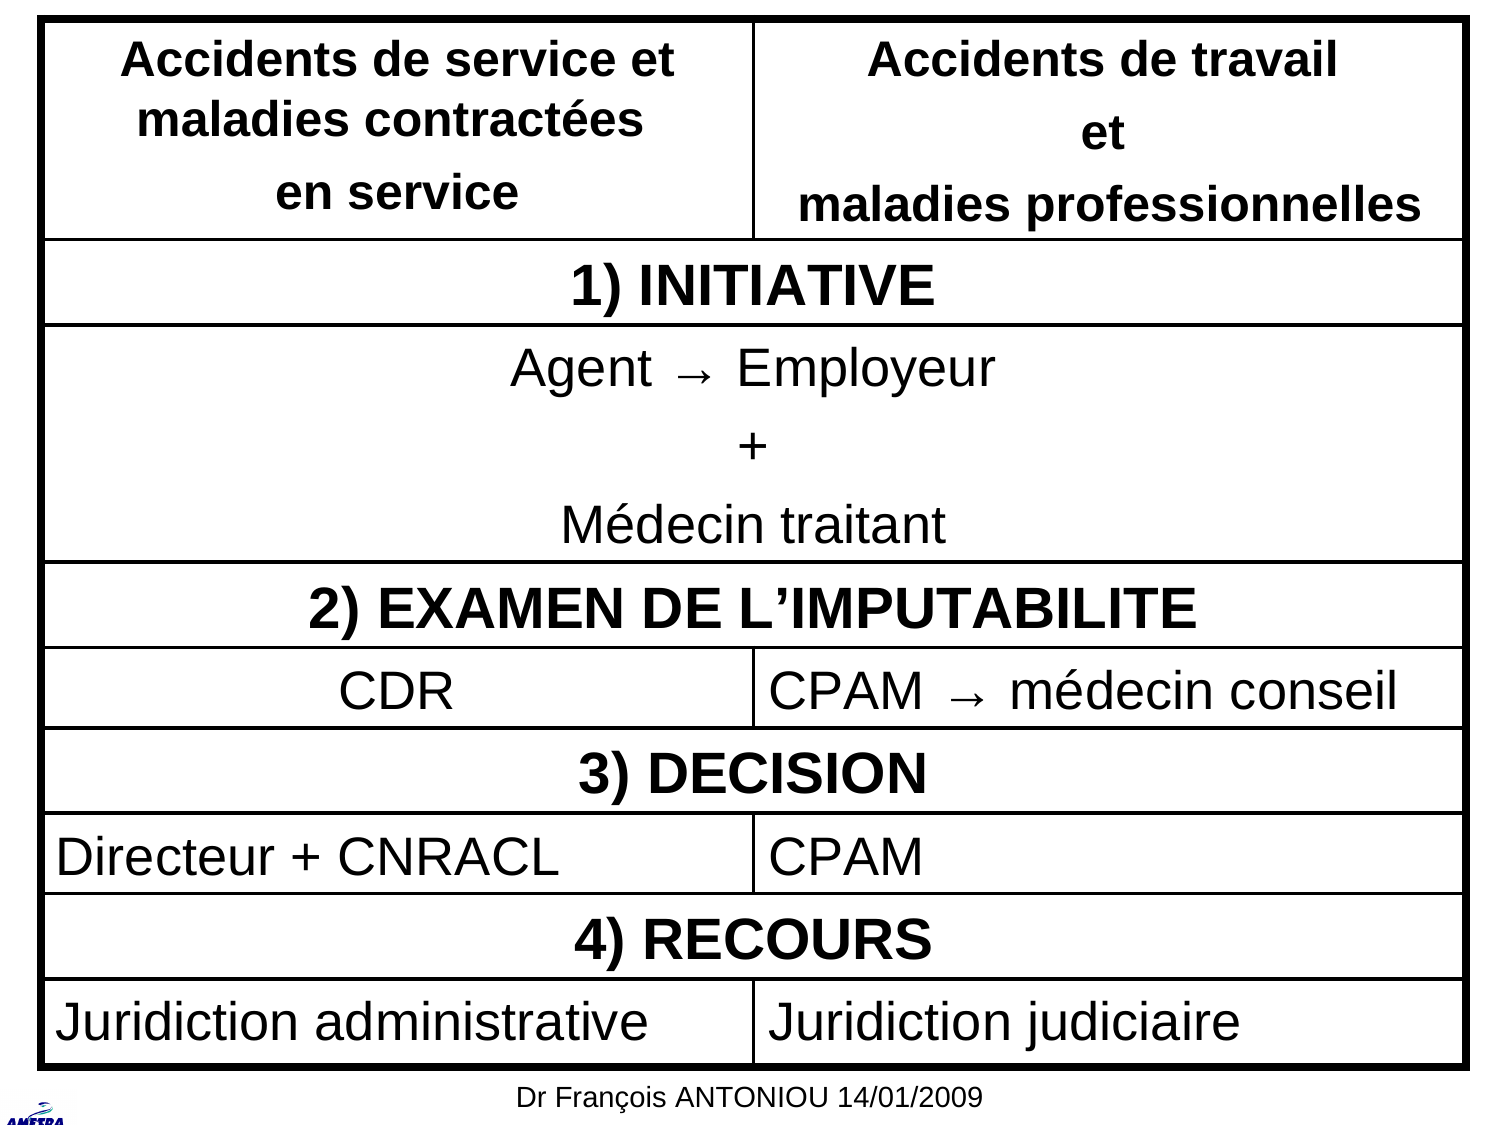

| Accidents de service et maladies contractées en service | Accidents de travail et maladies professionnelles |
| --- | --- |
| 1) INITIATIVE | |
| Agent → Employeur + Médecin traitant | |
| 2) EXAMEN DE L’IMPUTABILITE | |
| CDR | CPAM → médecin conseil |
| 3) DECISION | |
| Directeur + CNRACL | CPAM |
| 4) RECOURS | |
| Juridiction administrative | Juridiction judiciaire |
Dr François ANTONIOU 14/01/2009